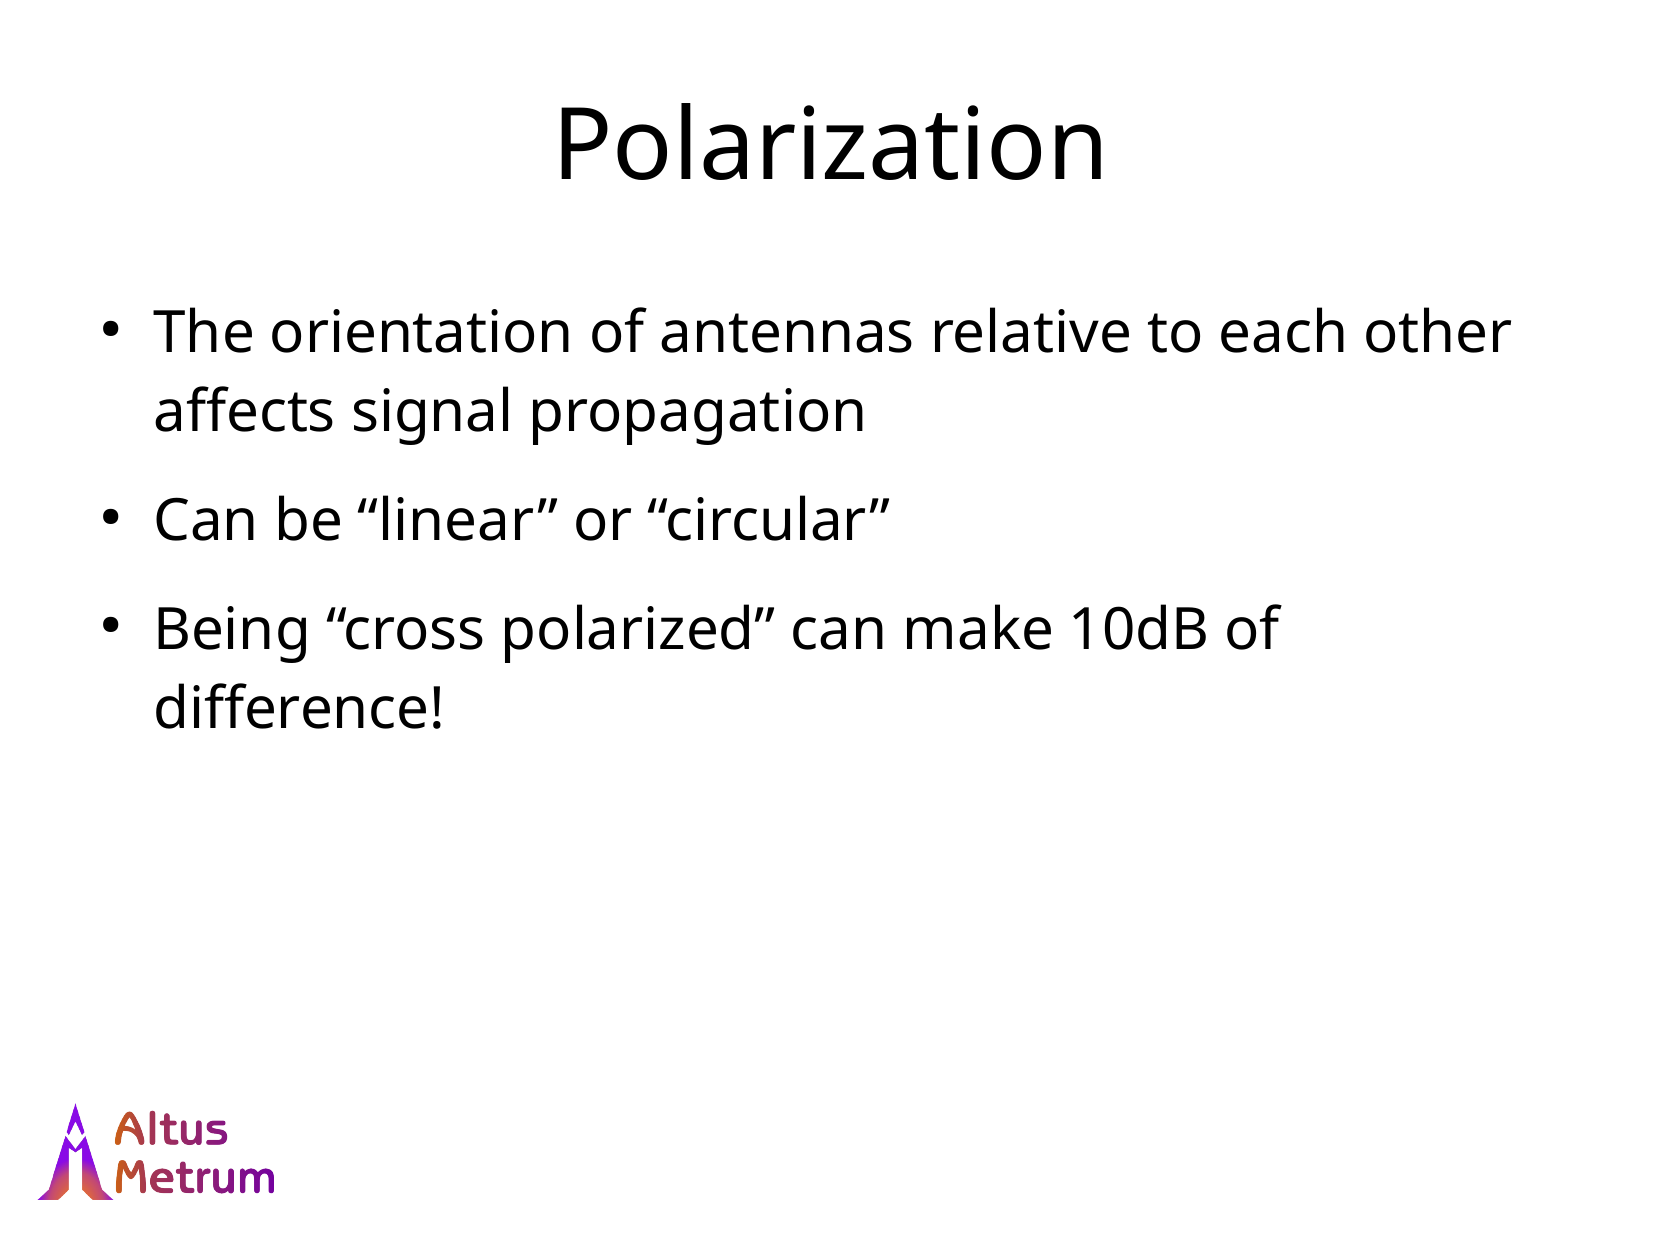

# Polarization
The orientation of antennas relative to each other affects signal propagation
Can be “linear” or “circular”
Being “cross polarized” can make 10dB of difference!